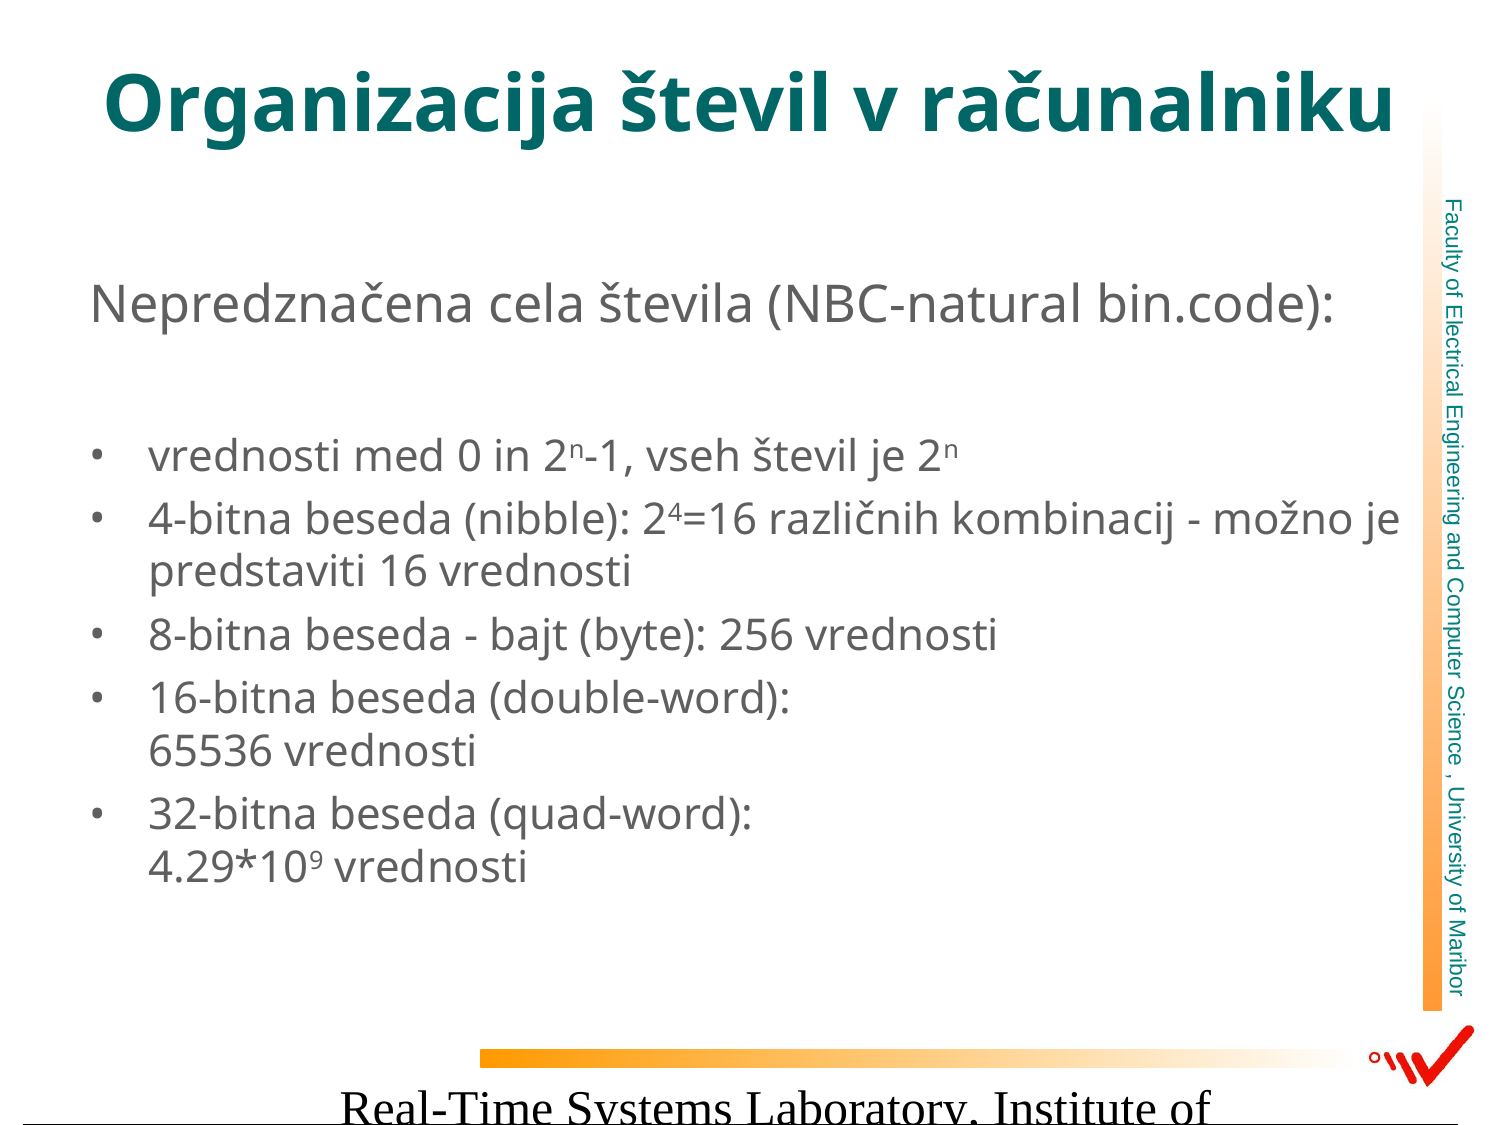

# Organizacija števil v računalniku
Nepredznačena cela števila (NBC-natural bin.code):
vrednosti med 0 in 2n-1, vseh števil je 2n
4-bitna beseda (nibble): 24=16 različnih kombinacij - možno je predstaviti 16 vrednosti
8-bitna beseda - bajt (byte): 256 vrednosti
16-bitna beseda (double-word):
65536 vrednosti
32-bitna beseda (quad-word):
4.29*109 vrednosti